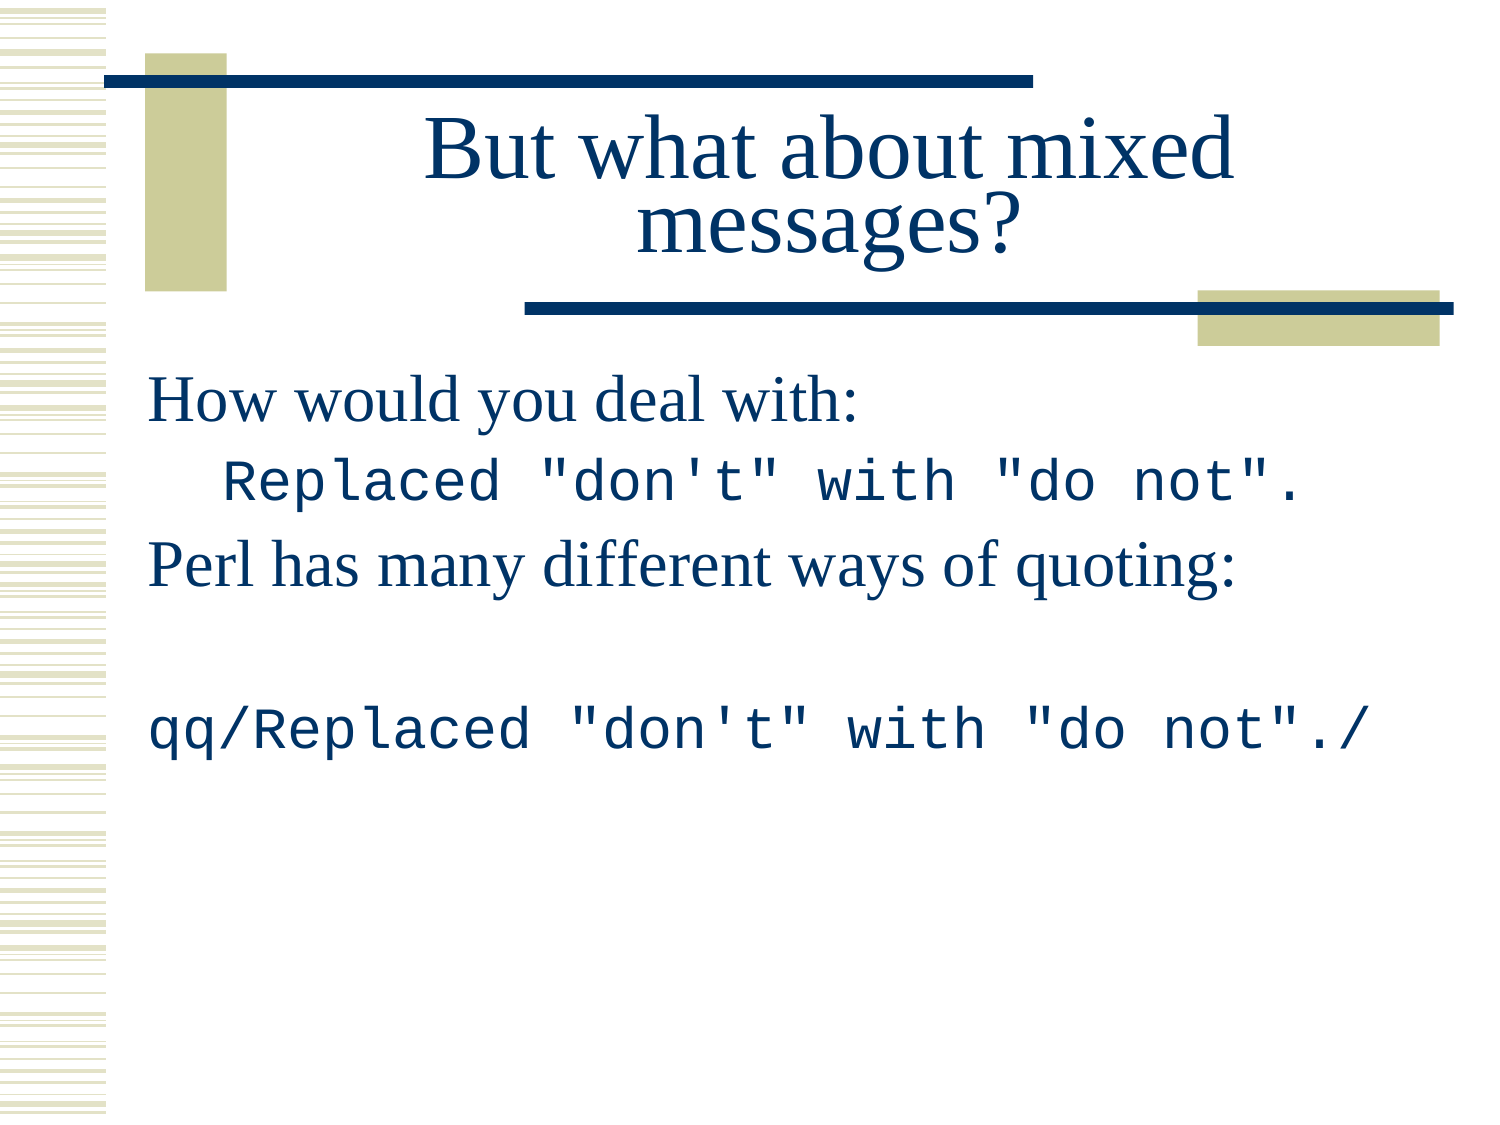

# But what about mixed messages?
How would you deal with:
Replaced "don't" with "do not".
Perl has many different ways of quoting:
qq/Replaced "don't" with "do not"./